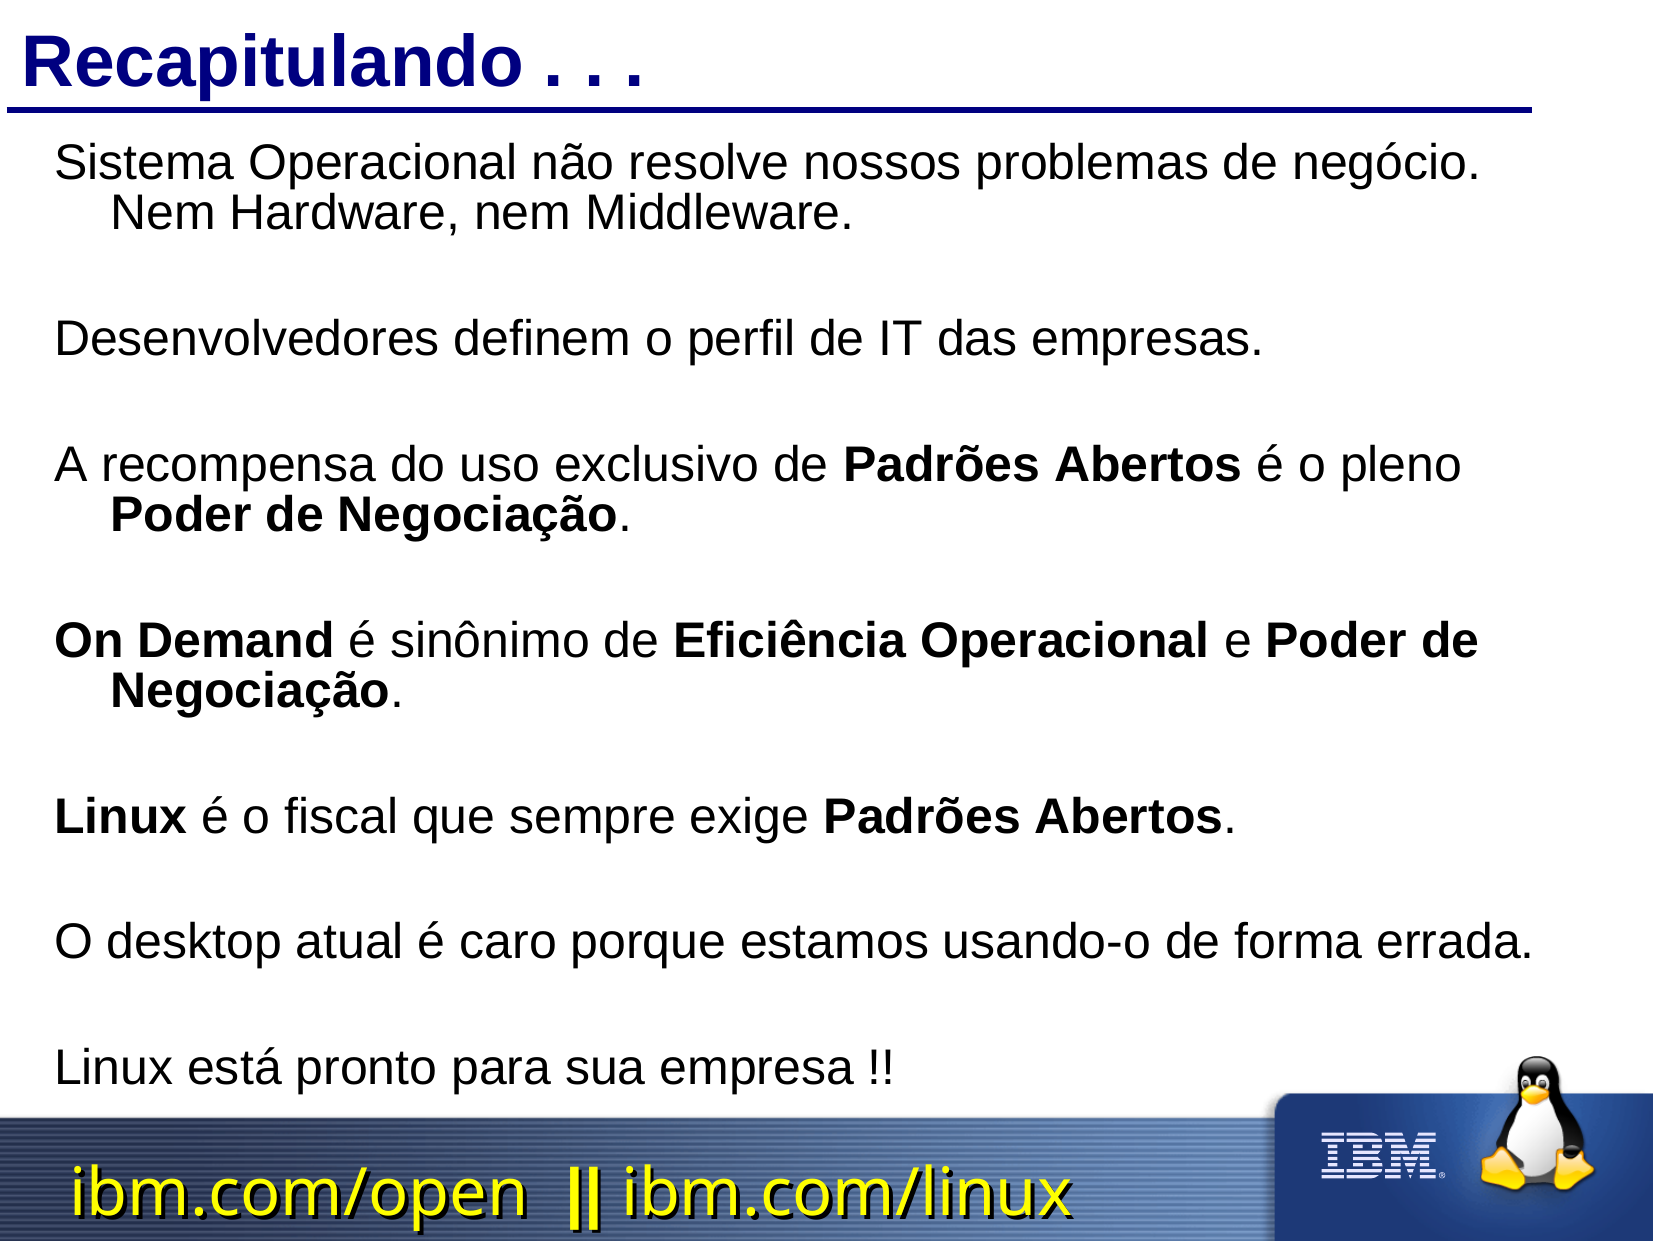

Recapitulando . . .
# Sistema Operacional não resolve nossos problemas de negócio. Nem Hardware, nem Middleware.
Desenvolvedores definem o perfil de IT das empresas.
A recompensa do uso exclusivo de Padrões Abertos é o pleno Poder de Negociação.
On Demand é sinônimo de Eficiência Operacional e Poder de Negociação.
Linux é o fiscal que sempre exige Padrões Abertos.
O desktop atual é caro porque estamos usando-o de forma errada.
Linux está pronto para sua empresa !!